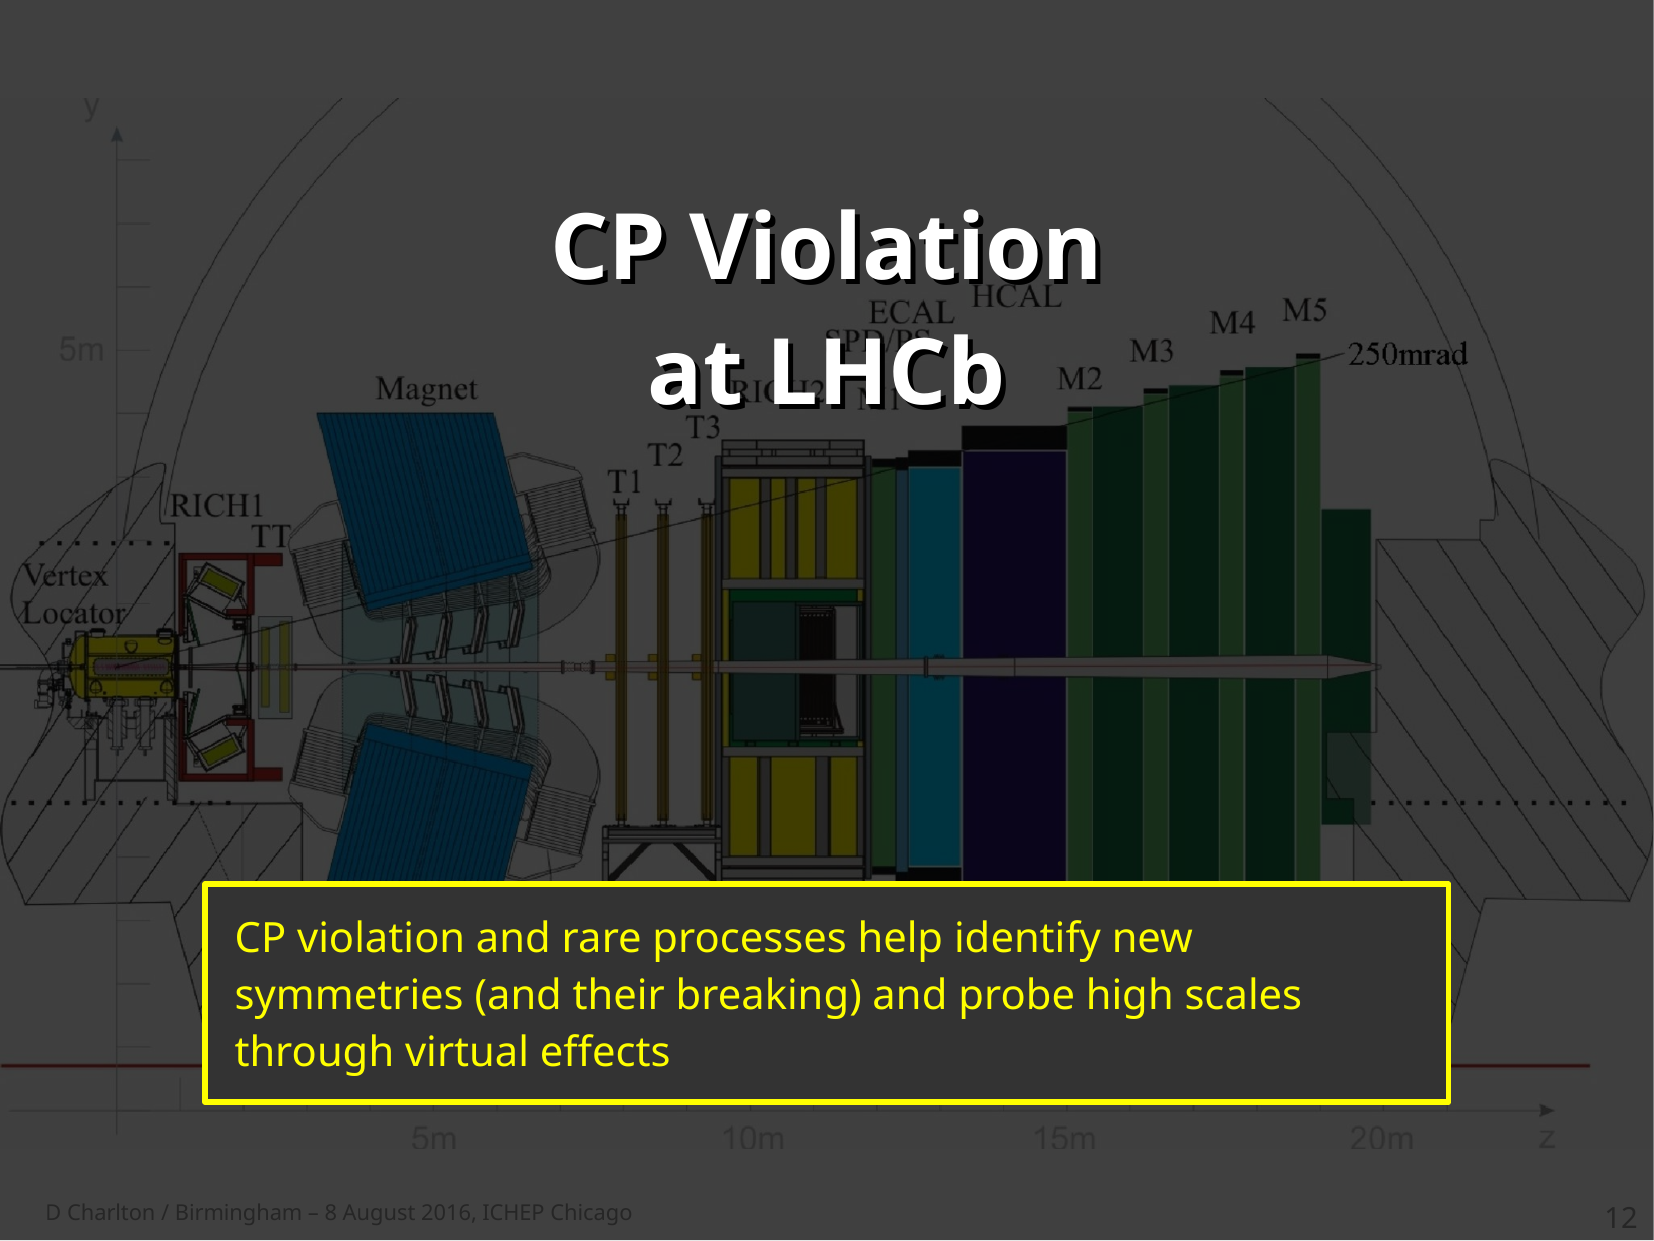

CP Violation at LHCb
CP violation and rare processes help identify new symmetries (and their breaking) and probe high scales through virtual effects